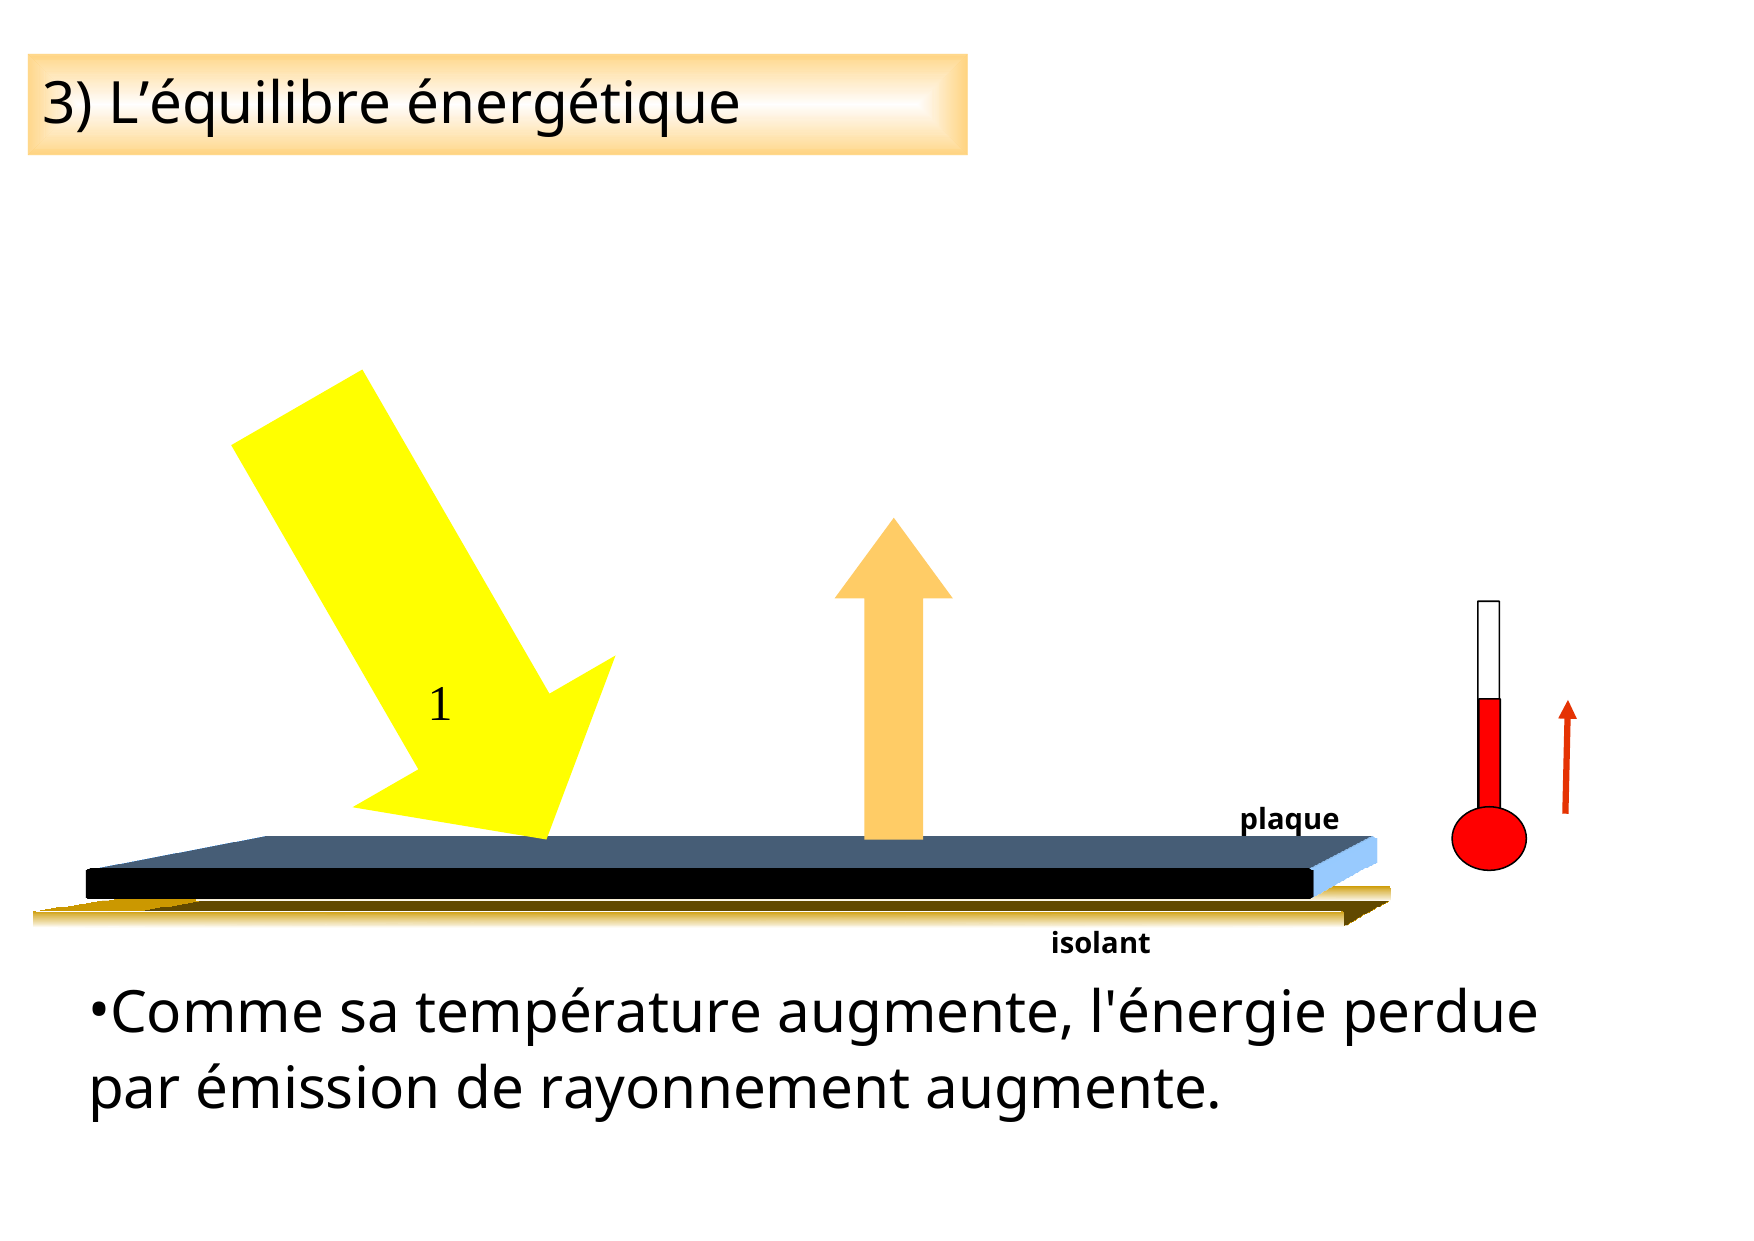

3) L’équilibre énergétique
1
plaque
isolant
Comme sa température augmente, l'énergie perdue par émission de rayonnement augmente.